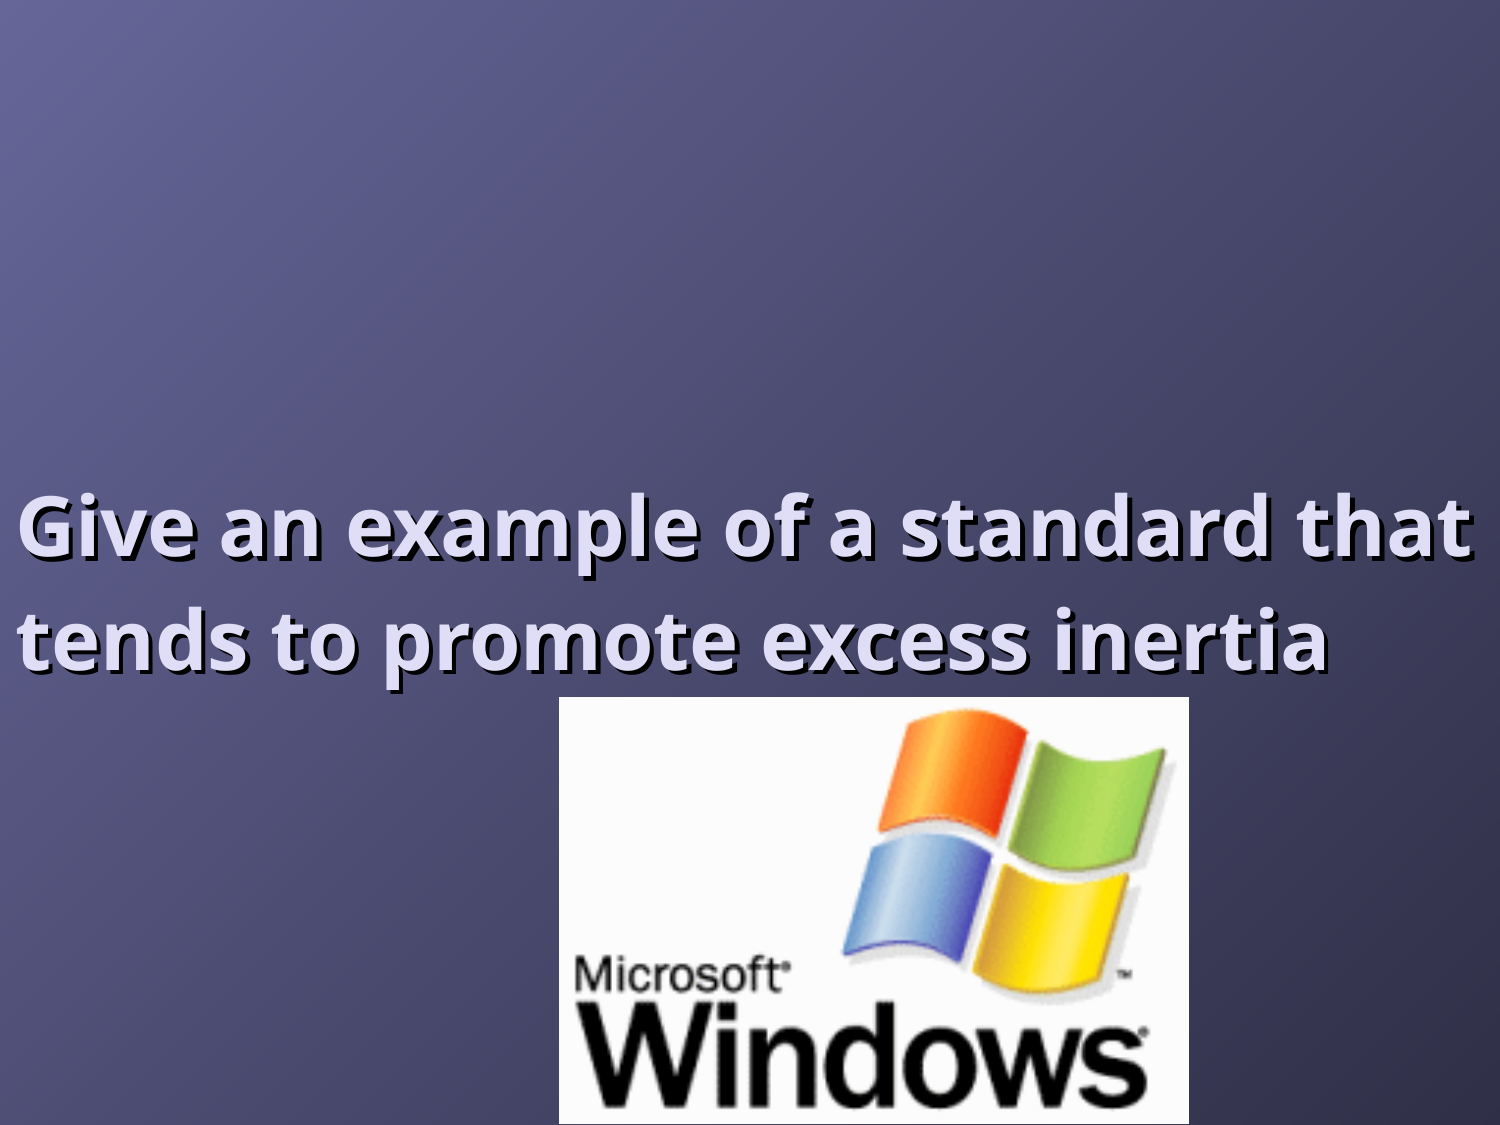

# Give an example of a standard that tends to promote excess inertia